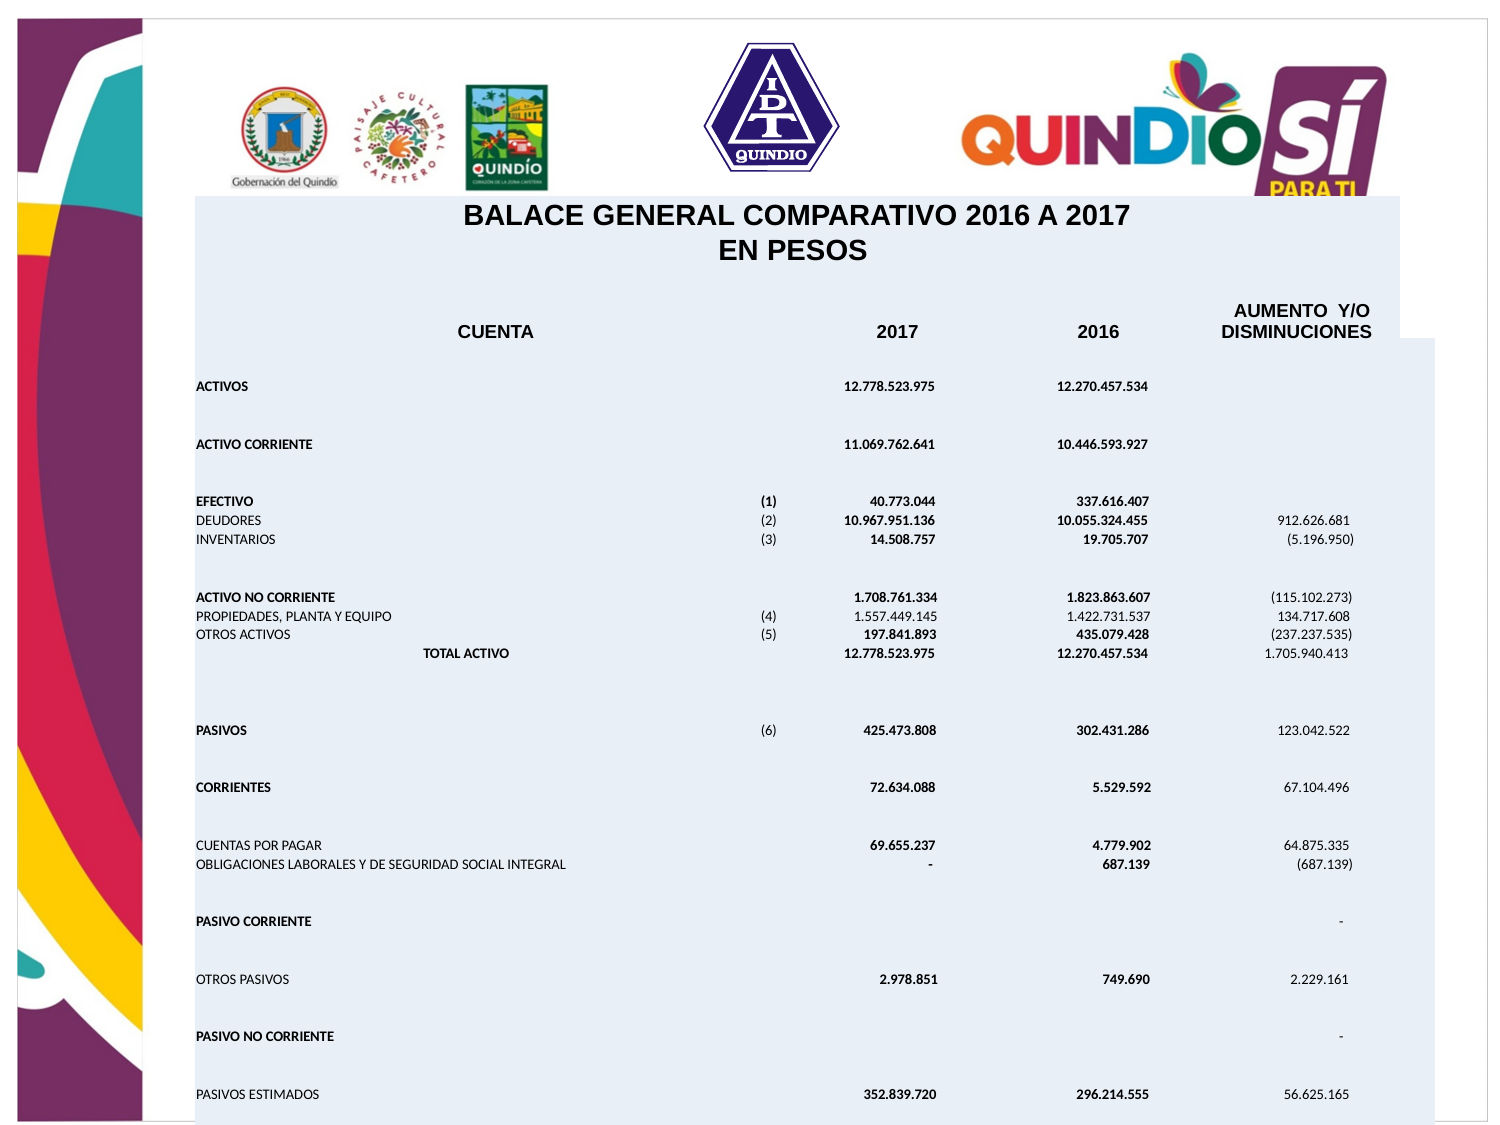

| BALACE GENERAL COMPARATIVO 2016 A 2017 | | | | | |
| --- | --- | --- | --- | --- | --- |
| EN PESOS | | | | | |
| | | | | | |
| CUENTA | | | 2017 | 2016 | AUMENTO Y/O DISMINUCIONES |
| ACTIVOS | | 12.778.523.975 | 12.270.457.534 | |
| --- | --- | --- | --- | --- |
| ACTIVO CORRIENTE | | 11.069.762.641 | 10.446.593.927 | |
| EFECTIVO | (1) | 40.773.044 | 337.616.407 | |
| DEUDORES | (2) | 10.967.951.136 | 10.055.324.455 | 912.626.681 |
| INVENTARIOS | (3) | 14.508.757 | 19.705.707 | (5.196.950) |
| ACTIVO NO CORRIENTE | | 1.708.761.334 | 1.823.863.607 | (115.102.273) |
| PROPIEDADES, PLANTA Y EQUIPO | (4) | 1.557.449.145 | 1.422.731.537 | 134.717.608 |
| OTROS ACTIVOS | (5) | 197.841.893 | 435.079.428 | (237.237.535) |
| TOTAL ACTIVO | | 12.778.523.975 | 12.270.457.534 | 1.705.940.413 |
| | | | | |
| PASIVOS | (6) | 425.473.808 | 302.431.286 | 123.042.522 |
| CORRIENTES | | 72.634.088 | 5.529.592 | 67.104.496 |
| CUENTAS POR PAGAR | | 69.655.237 | 4.779.902 | 64.875.335 |
| OBLIGACIONES LABORALES Y DE SEGURIDAD SOCIAL INTEGRAL | | - | 687.139 | (687.139) |
| PASIVO CORRIENTE | | | | - |
| OTROS PASIVOS | | 2.978.851 | 749.690 | 2.229.161 |
| PASIVO NO CORRIENTE | | | | - |
| PASIVOS ESTIMADOS | | 352.839.720 | 296.214.555 | 56.625.165 |
| | | | | |
| TOTAL PASIVO | | 425.473.808 | 302.431.286 | 369.127.566 |
| | | | | |
| PATRIMONIO | | 12.353.050.167 | 11.968.026.248 | 385.023.919 |
| PATRIMONIO INSTITUCIONAL | | 12.353.050.167 | 11.968.026.248 | 385.023.919 |
| TOTAL PATRIMONIO | | 12.353.050.167 | 11.968.026.248 | 1.155.071.757 |
| TOTAL PASIVO MAS PATRIMONIO | | 12.778.523.975 | 12.270.457.534 | 1.524.199.323 |
| TOTAL ACTIVO | | 12.778.523.975 | 12.270.457.534 | 1.705.940.413 |
GLORIA MERCEDES BUITRAGO SALAZAR
Directora General